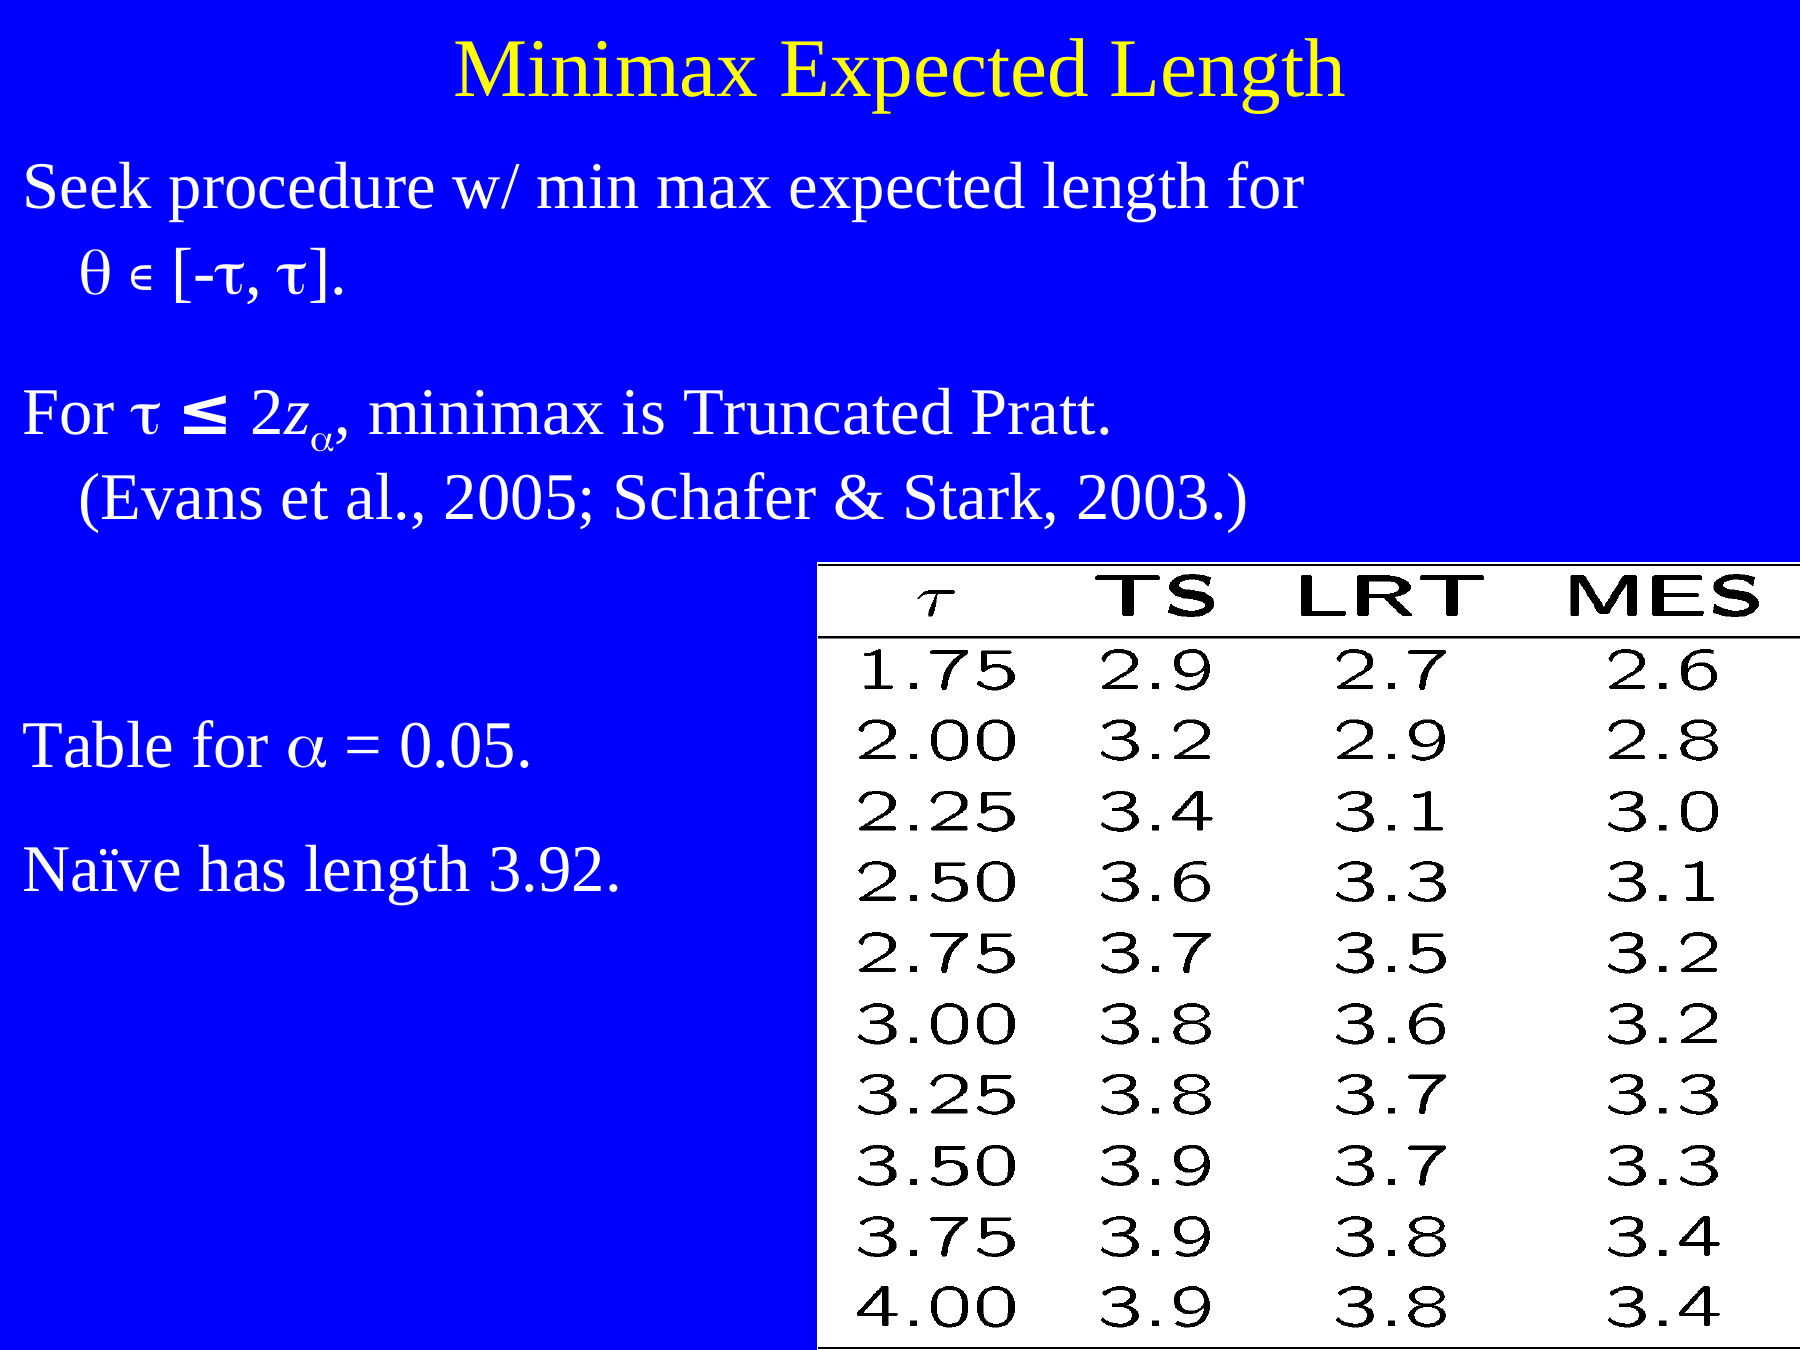

# Minimax Expected Length
Seek procedure w/ min max expected length for
 ∊ [-, ].
For  ≤ 2z, minimax is Truncated Pratt.
(Evans et al., 2005; Schafer & Stark, 2003.)
Table for  = 0.05.
Naïve has length 3.92.